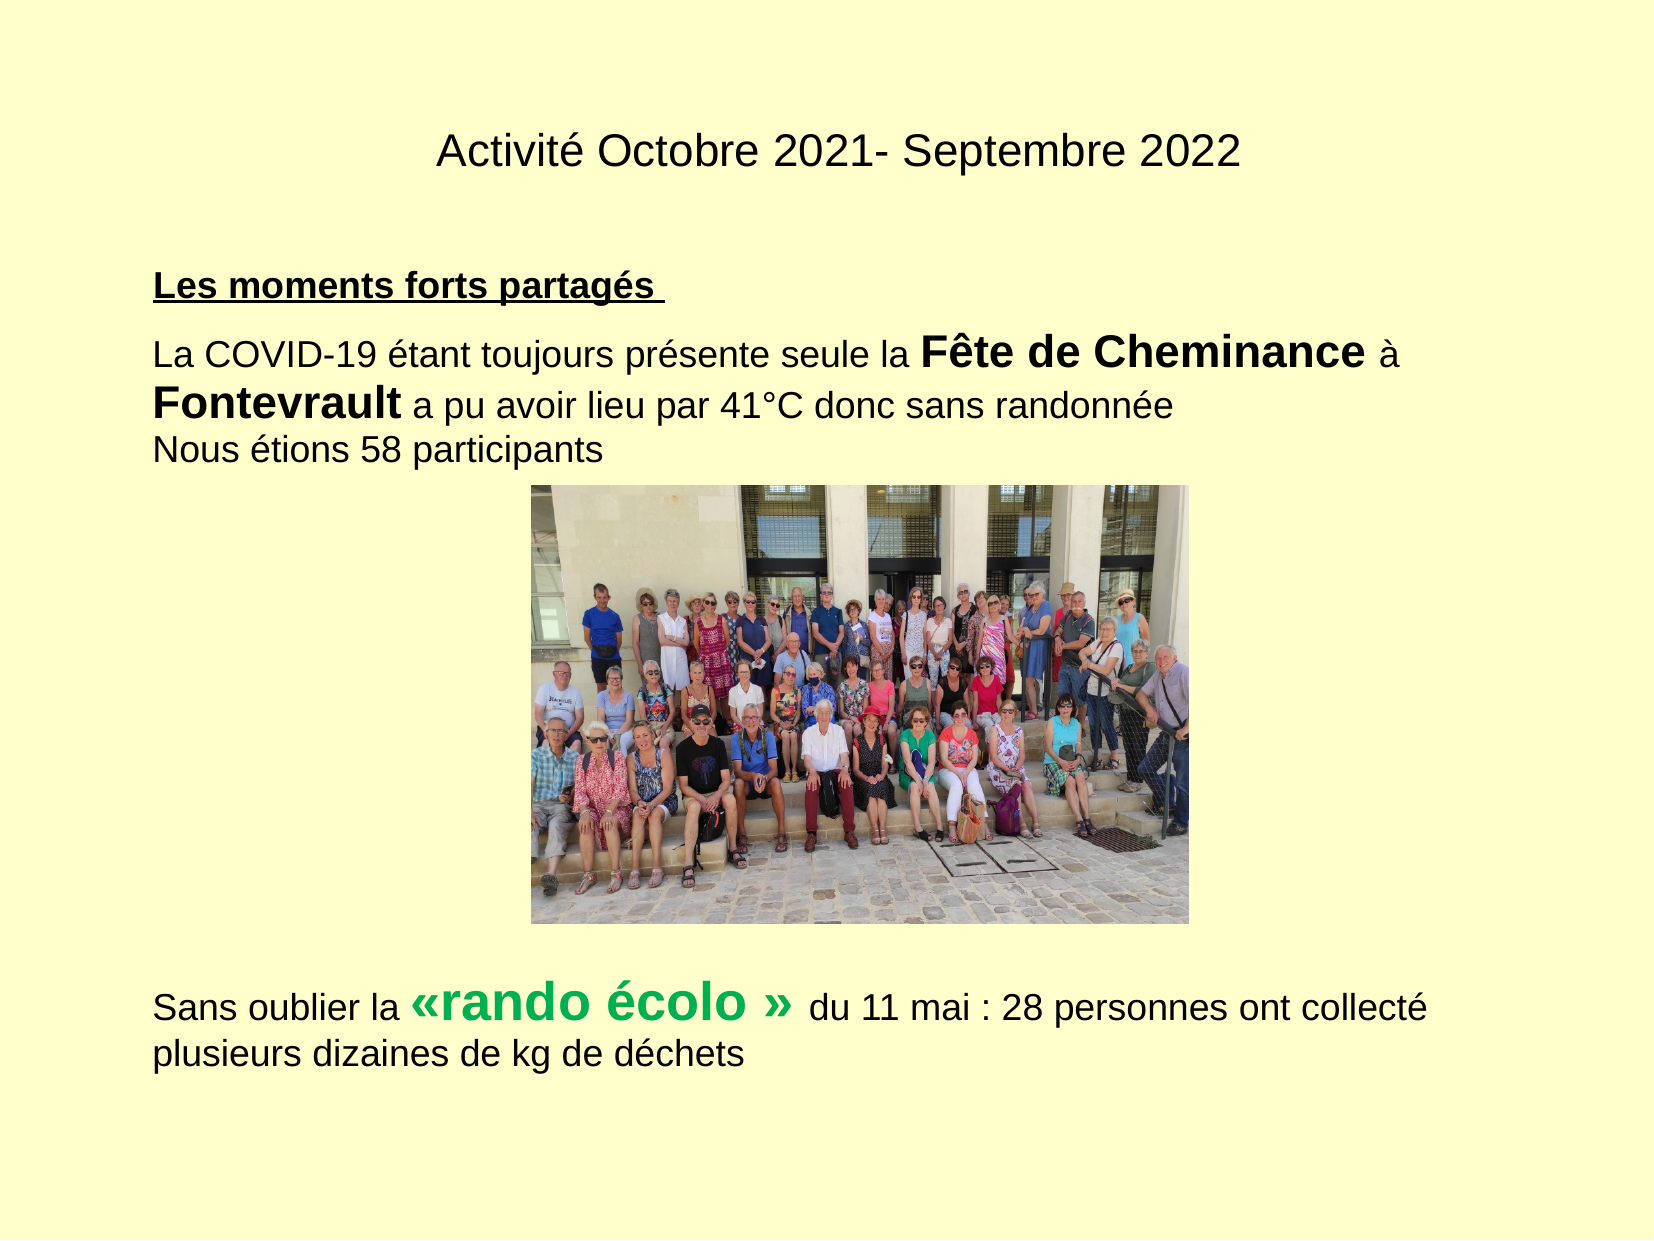

# Activité Octobre 2021- Septembre 2022
Les moments forts partagés
La COVID-19 étant toujours présente seule la Fête de Cheminance à Fontevrault a pu avoir lieu par 41°C donc sans randonnée
Nous étions 58 participants
Sans oublier la «rando écolo » du 11 mai : 28 personnes ont collecté plusieurs dizaines de kg de déchets